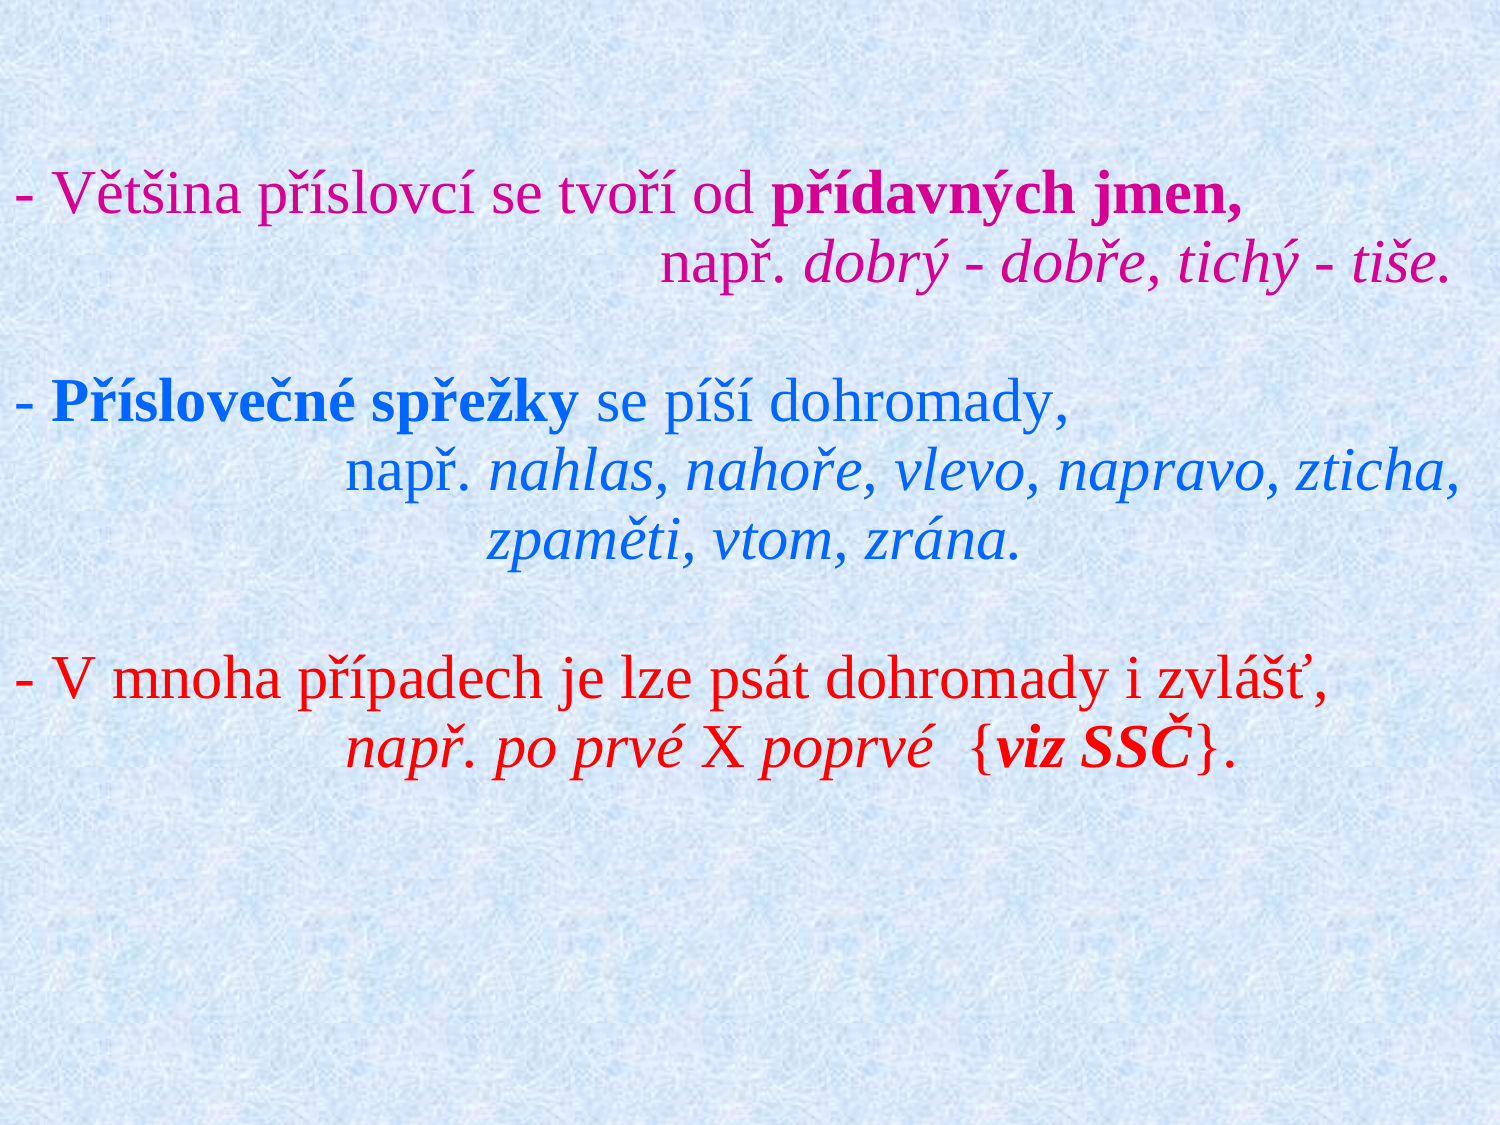

Většina příslovcí se tvoří od přídavných jmen,
 např. dobrý - dobře, tichý - tiše.
 Příslovečné spřežky se píší dohromady,
 např. nahlas, nahoře, vlevo, napravo, zticha,
 zpaměti, vtom, zrána.
 V mnoha případech je lze psát dohromady i zvlášť,
 např. po prvé X poprvé {viz SSČ}.